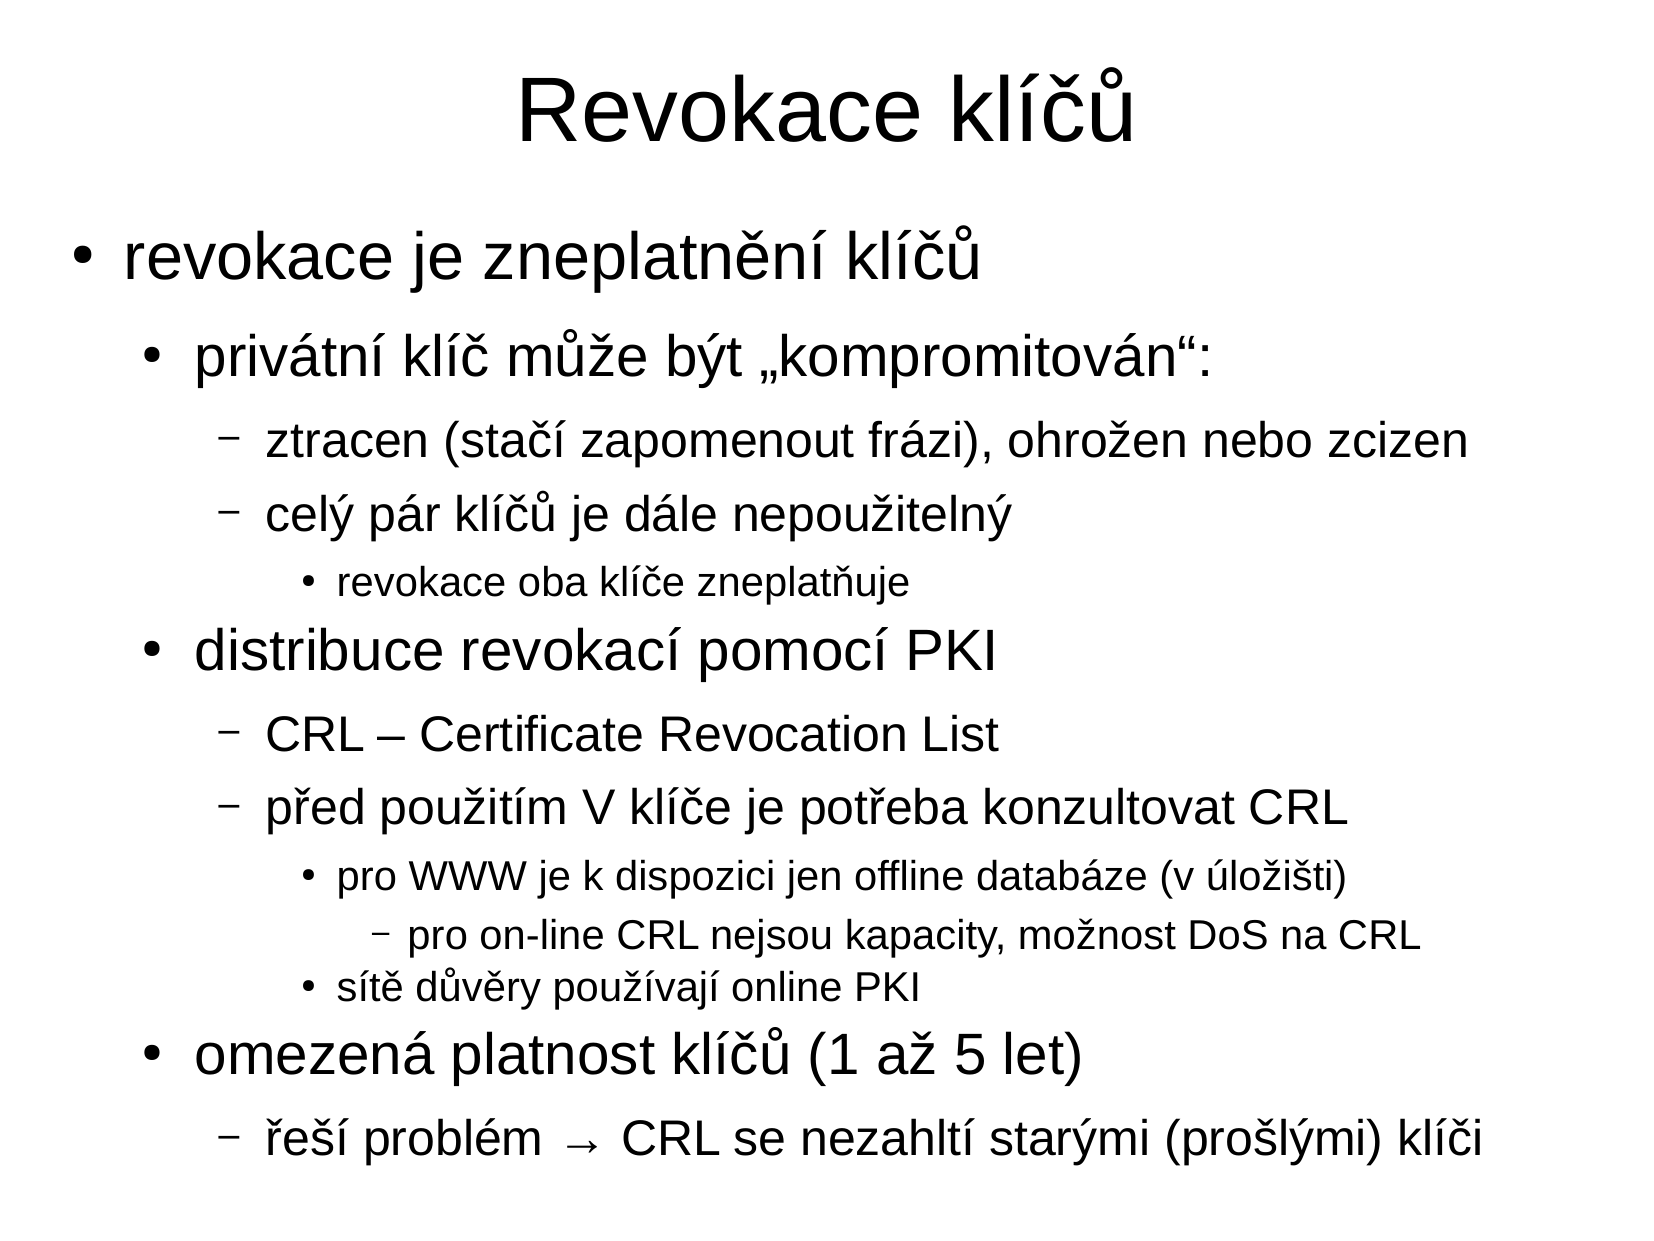

# Revokace klíčů
revokace je zneplatnění klíčů
privátní klíč může být „kompromitován“:
ztracen (stačí zapomenout frázi), ohrožen nebo zcizen
celý pár klíčů je dále nepoužitelný
revokace oba klíče zneplatňuje
distribuce revokací pomocí PKI
CRL – Certificate Revocation List
před použitím V klíče je potřeba konzultovat CRL
pro WWW je k dispozici jen offline databáze (v úložišti)
pro on-line CRL nejsou kapacity, možnost DoS na CRL
sítě důvěry používají online PKI
omezená platnost klíčů (1 až 5 let)
řeší problém → CRL se nezahltí starými (prošlými) klíči